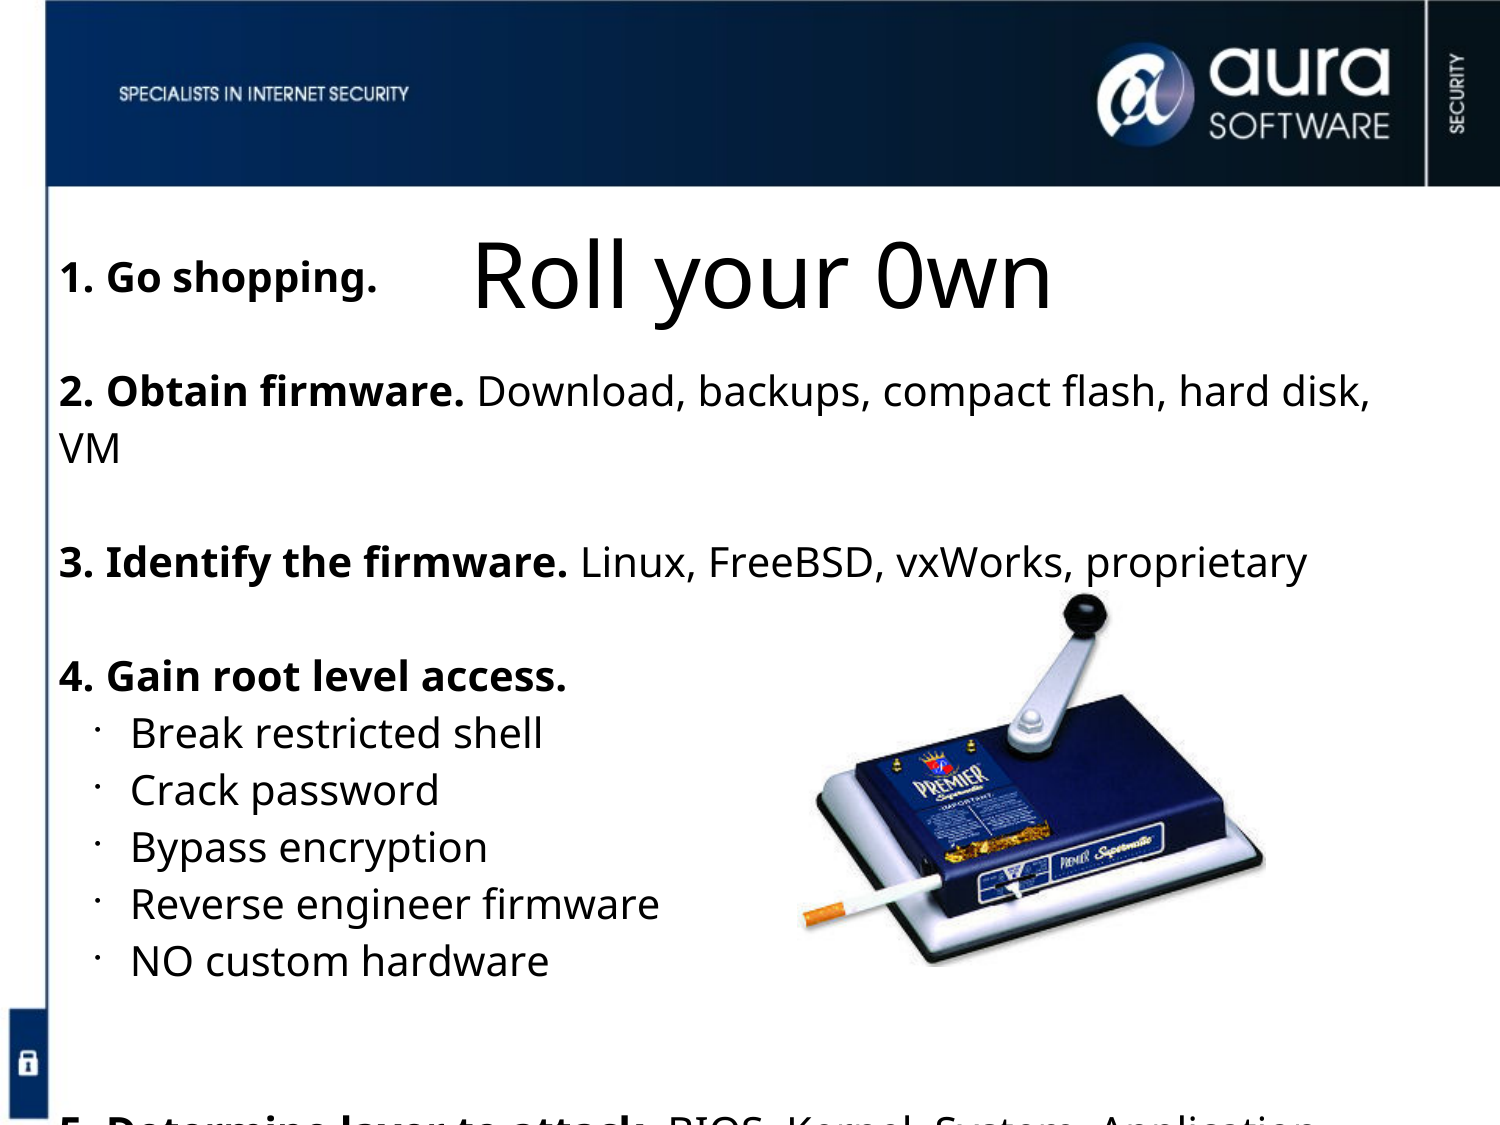

# Roll your 0wn
 Go shopping.
 Obtain firmware. Download, backups, compact flash, hard disk, VM
 Identify the firmware. Linux, FreeBSD, vxWorks, proprietary
 Gain root level access.
Break restricted shell
Crack password
Bypass encryption
Reverse engineer firmware
NO custom hardware
 Determine layer to attack. BIOS, Kernel, System, Application